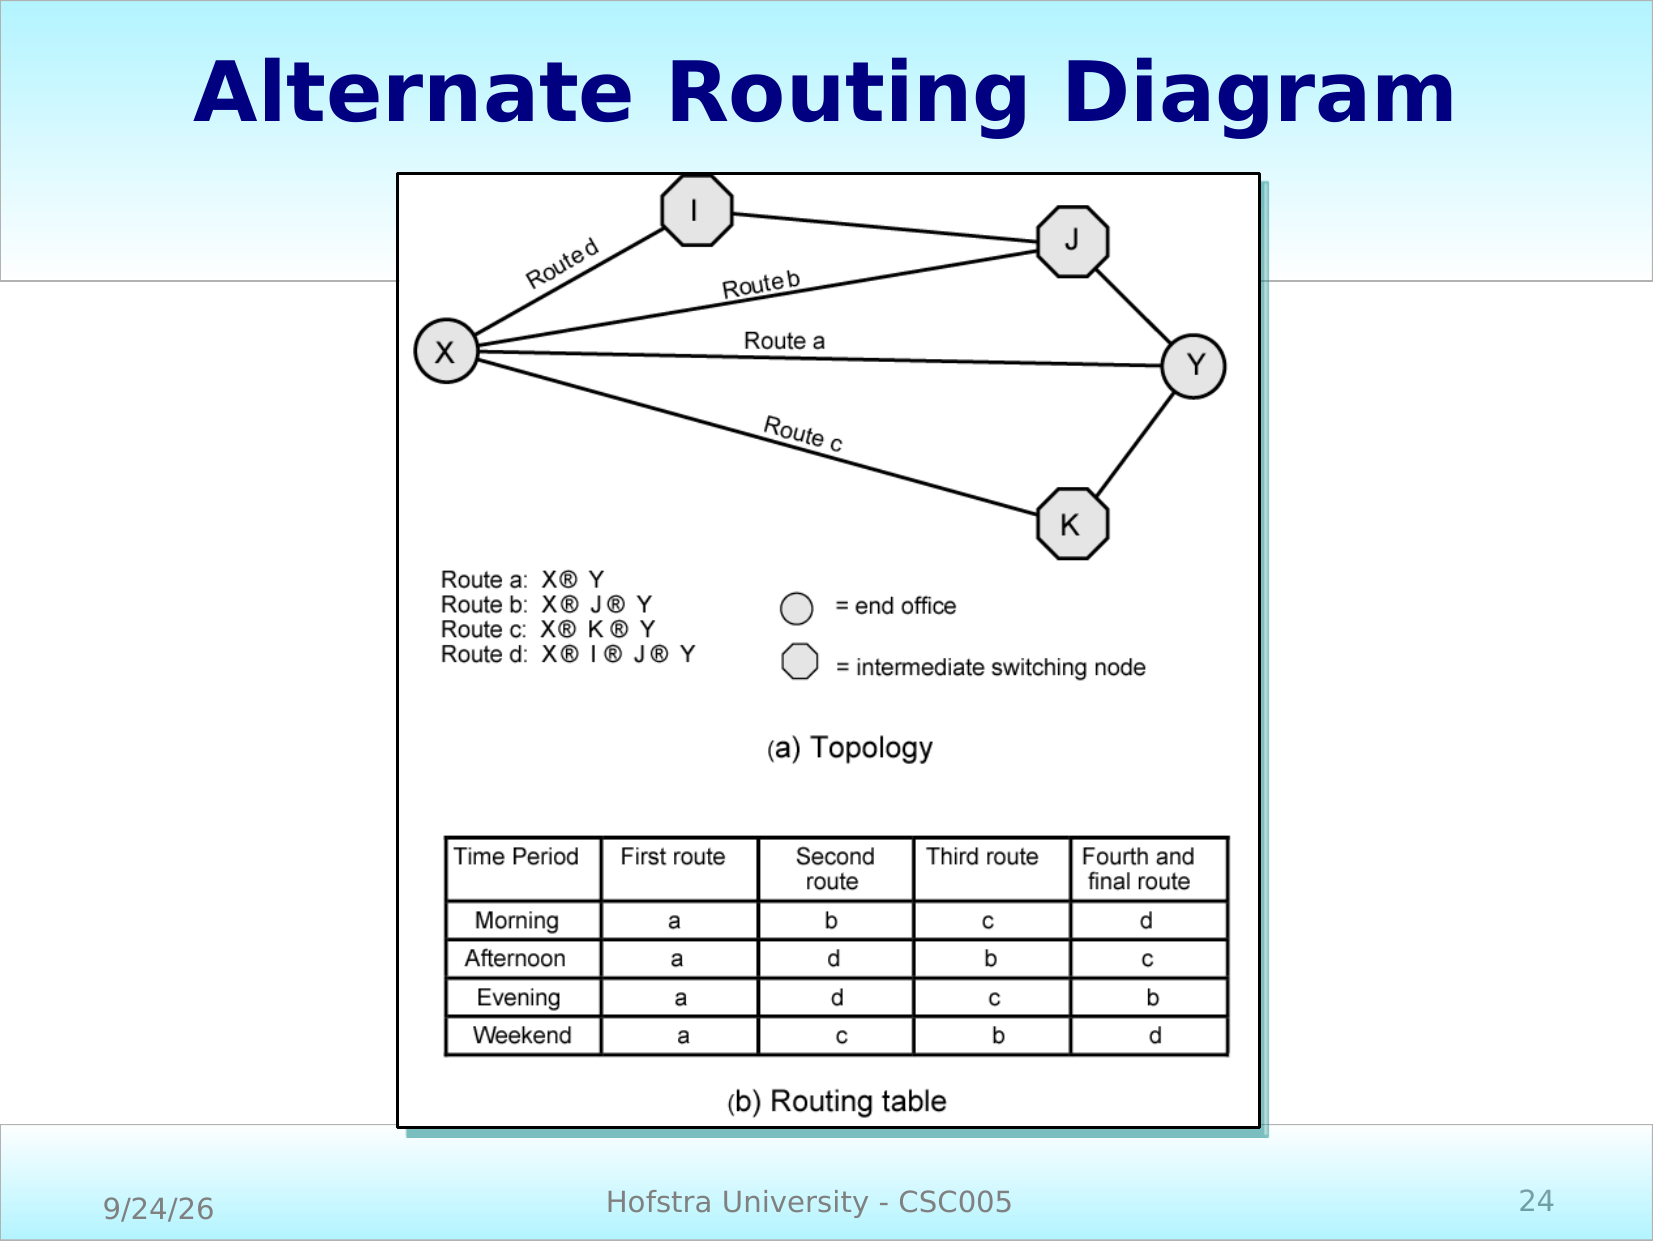

# Alternate Routing Diagram
24
Hofstra University - CSC005